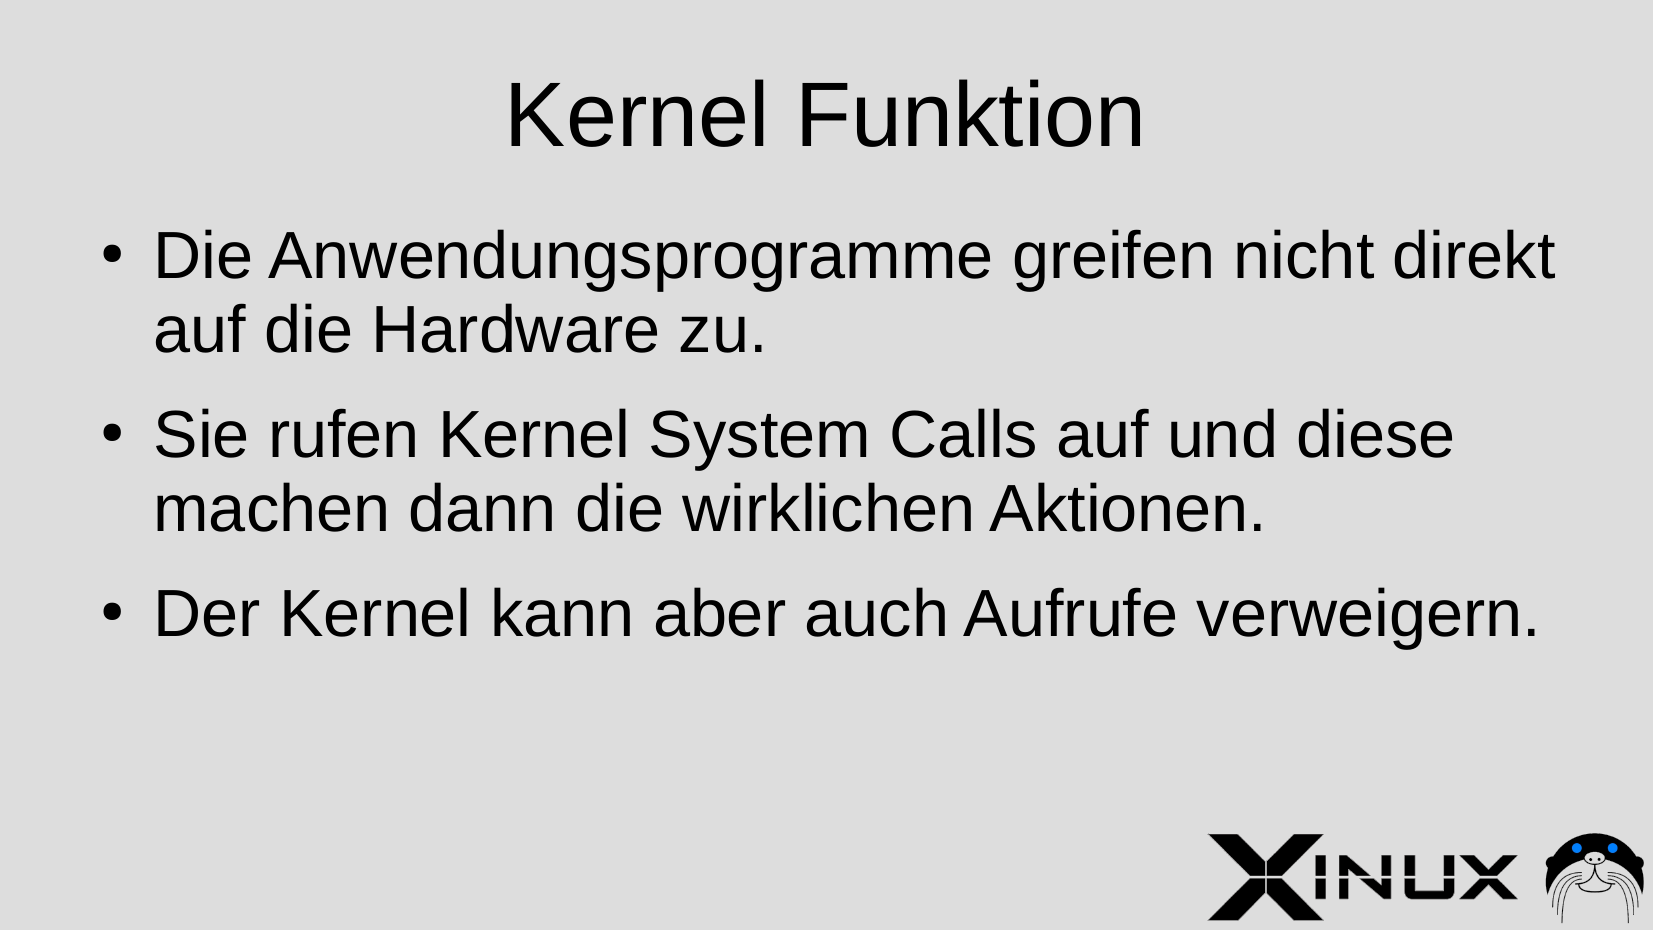

# Kernel Funktion
Die Anwendungsprogramme greifen nicht direkt auf die Hardware zu.
Sie rufen Kernel System Calls auf und diese machen dann die wirklichen Aktionen.
Der Kernel kann aber auch Aufrufe verweigern.